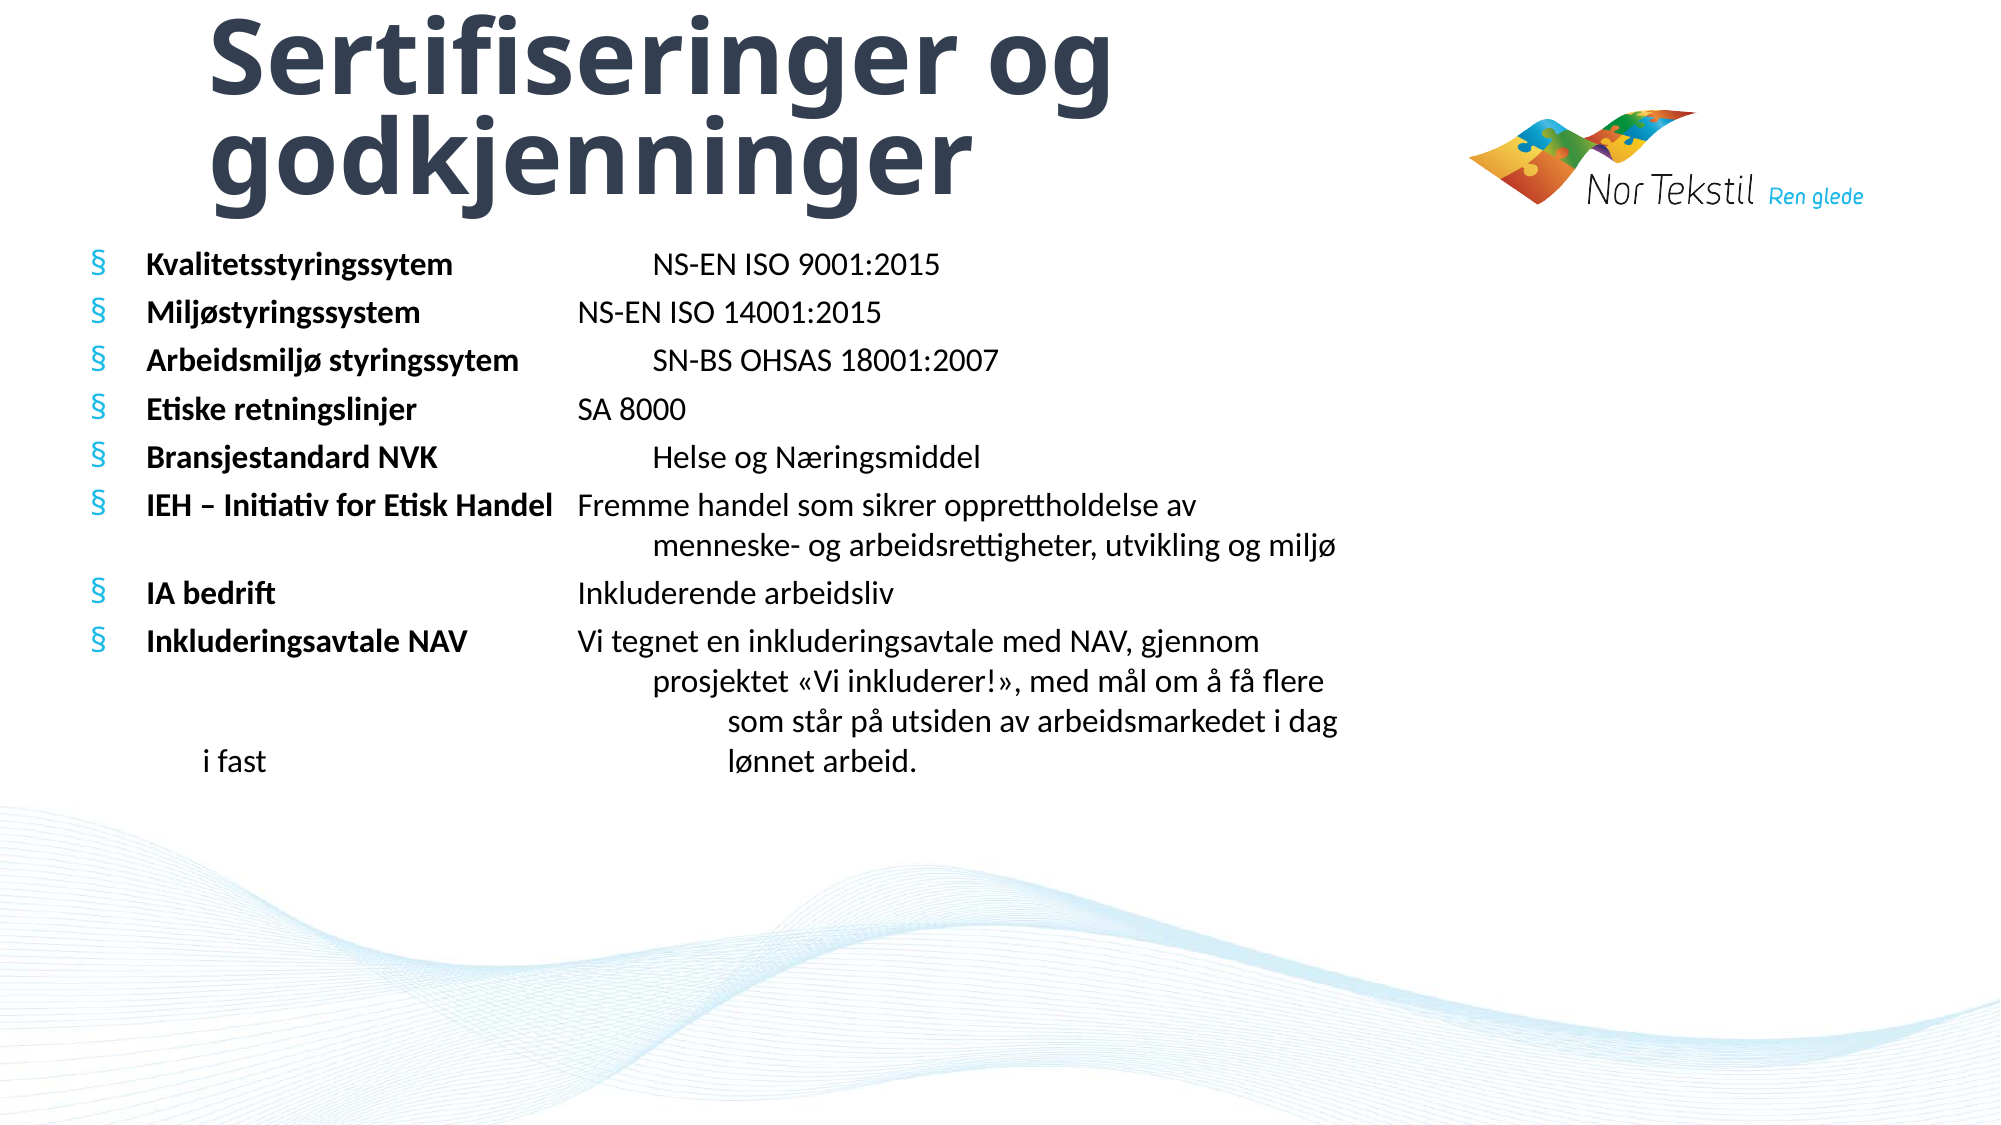

Sertifiseringer og godkjenninger
Kvalitetsstyringssytem			NS-EN ISO 9001:2015
Miljøstyringssystem			NS-EN ISO 14001:2015
Arbeidsmiljø styringssytem		SN-BS OHSAS 18001:2007
Etiske retningslinjer			SA 8000
Bransjestandard NVK			Helse og Næringsmiddel
IEH – Initiativ for Etisk Handel	Fremme handel som sikrer opprettholdelse av 								menneske- og arbeidsrettigheter, utvikling og miljø
IA bedrift					Inkluderende arbeidsliv
Inkluderingsavtale NAV		Vi tegnet en inkluderingsavtale med NAV, gjennom 							prosjektet «Vi inkluderer!», med mål om å få flere 							som står på utsiden av arbeidsmarkedet i dag i fast 							lønnet arbeid.